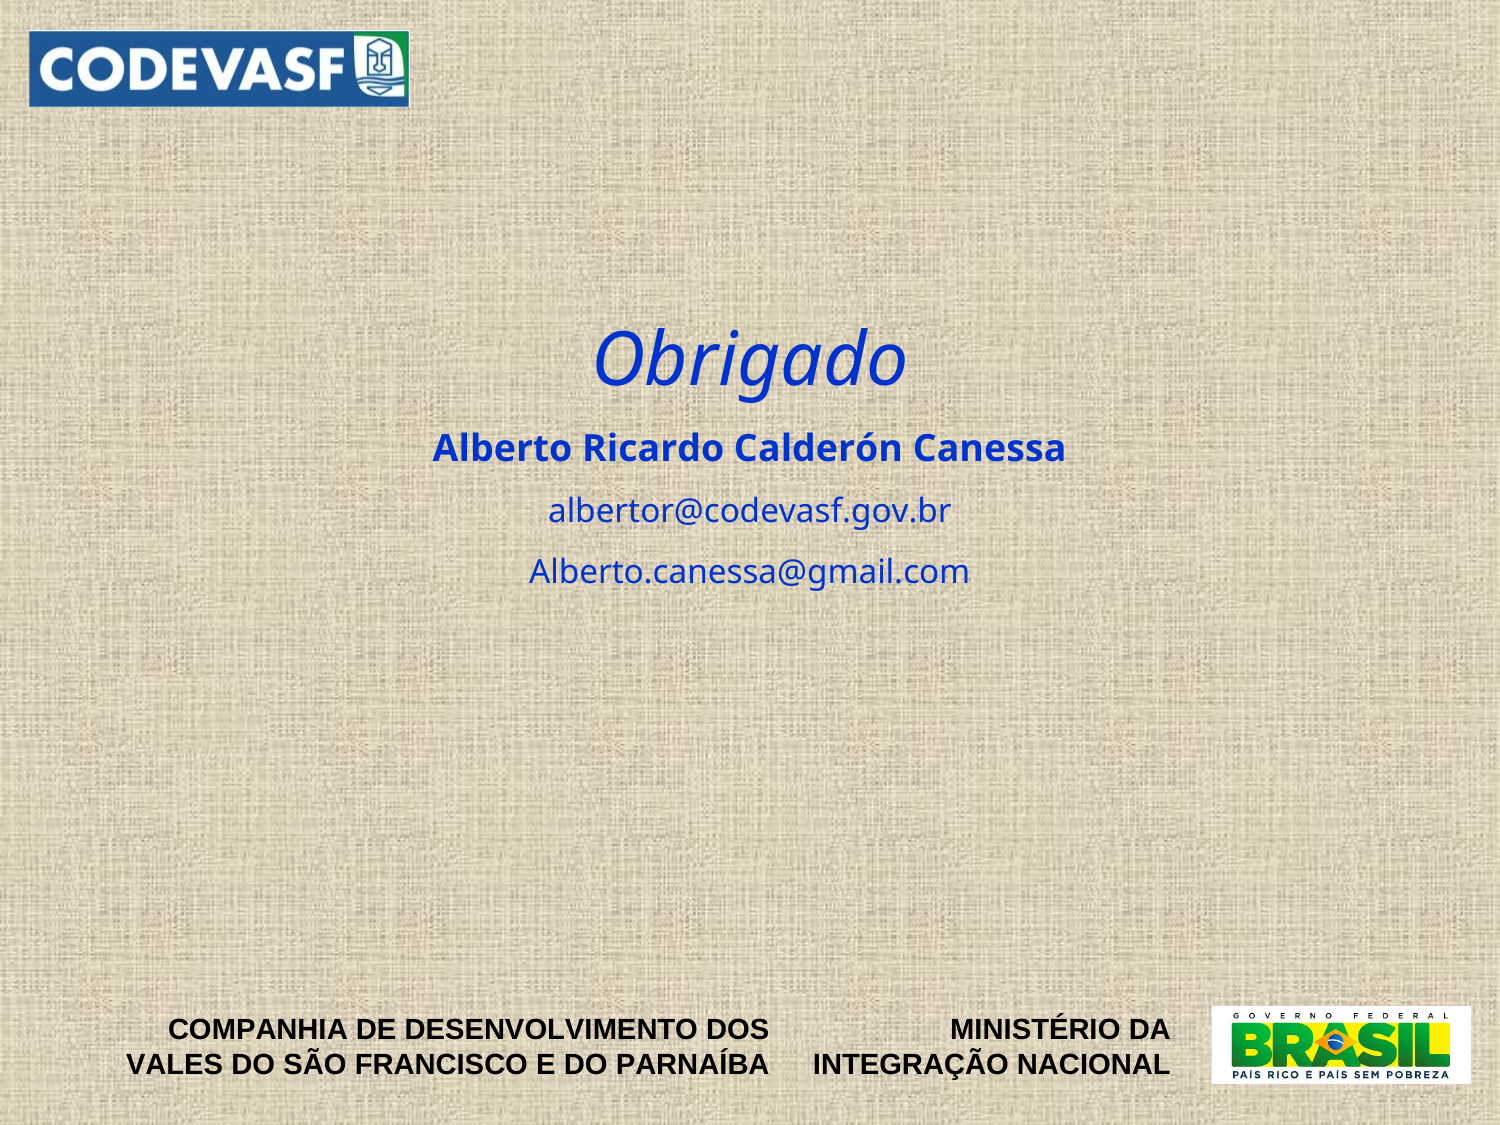

Obrigado
Alberto Ricardo Calderón Canessa
albertor@codevasf.gov.br
Alberto.canessa@gmail.com
COMPANHIA DE DESENVOLVIMENTO DOS
 VALES DO SÃO FRANCISCO E DO PARNAÍBA
MINISTÉRIO DA
INTEGRAÇÃO NACIONAL